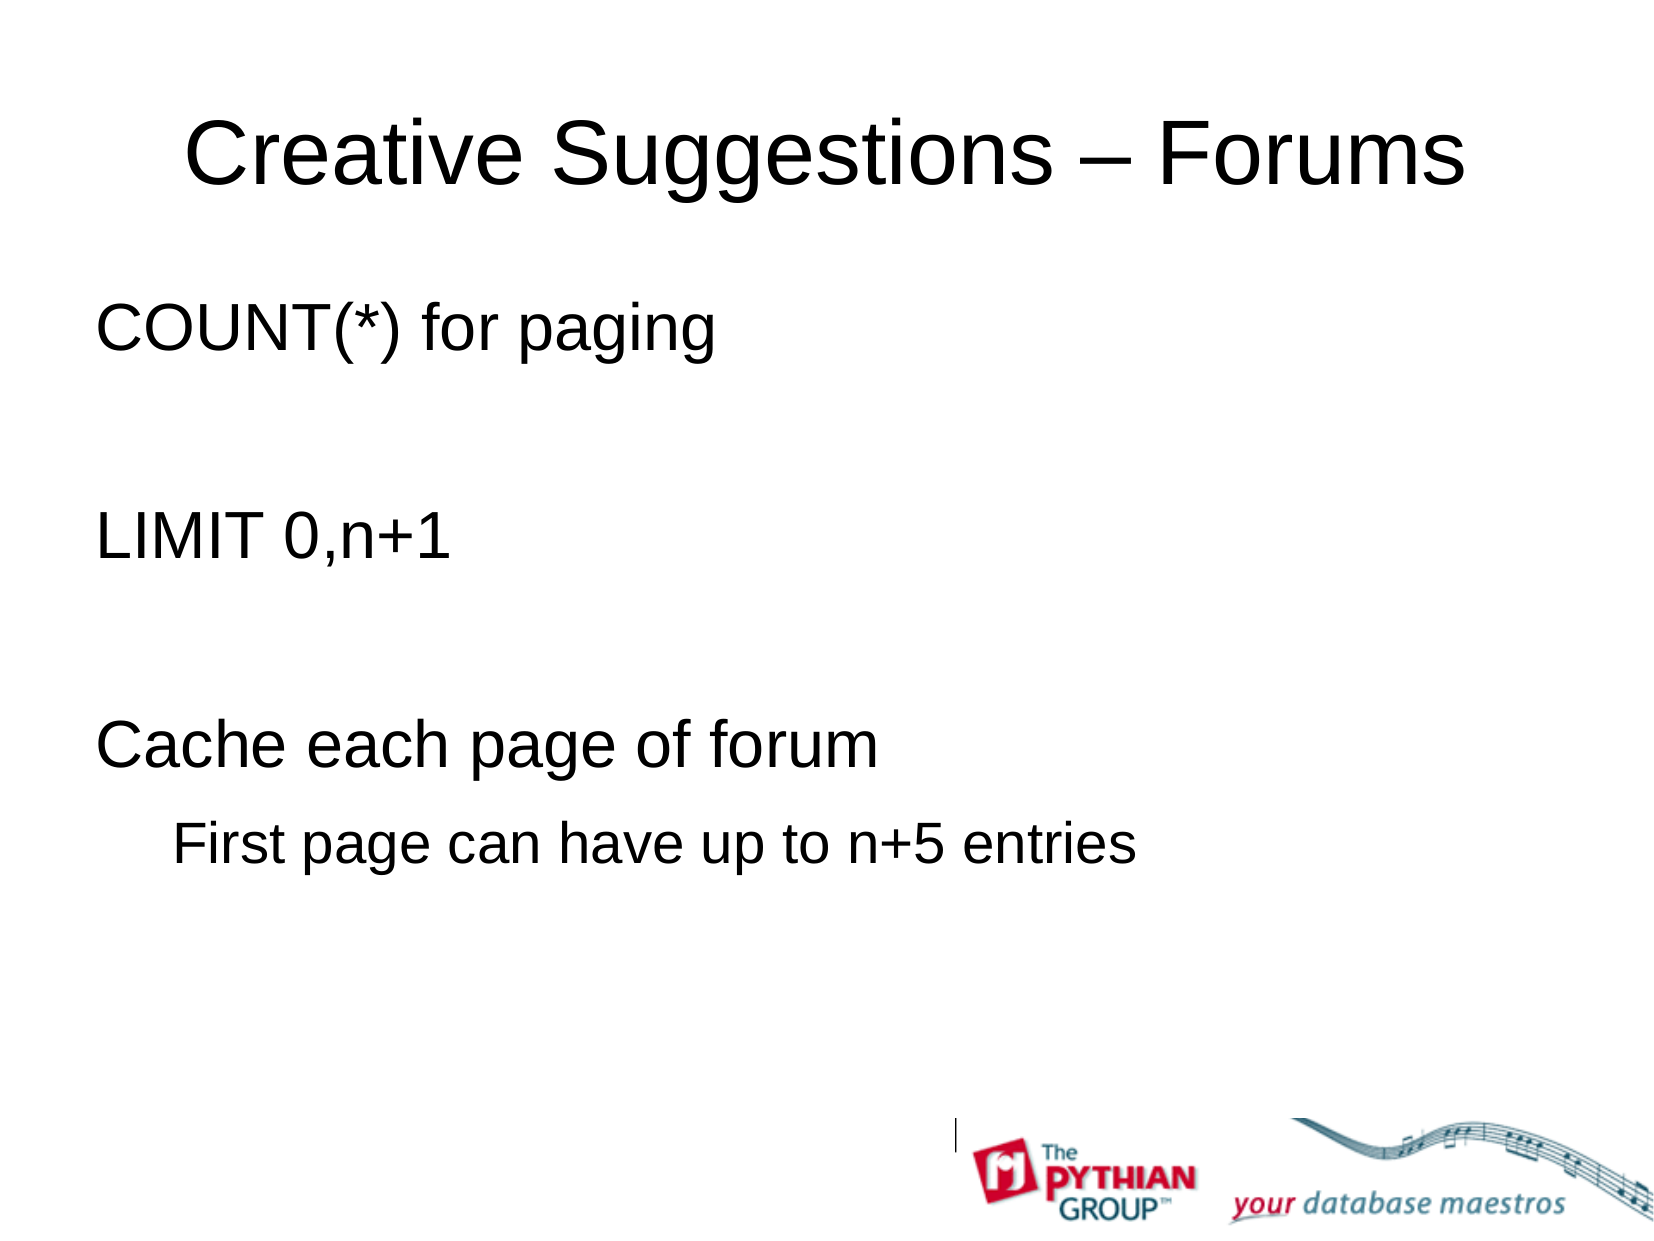

# Creative Suggestions – Forums
COUNT(*) for paging
LIMIT 0,n+1
Cache each page of forum
First page can have up to n+5 entries